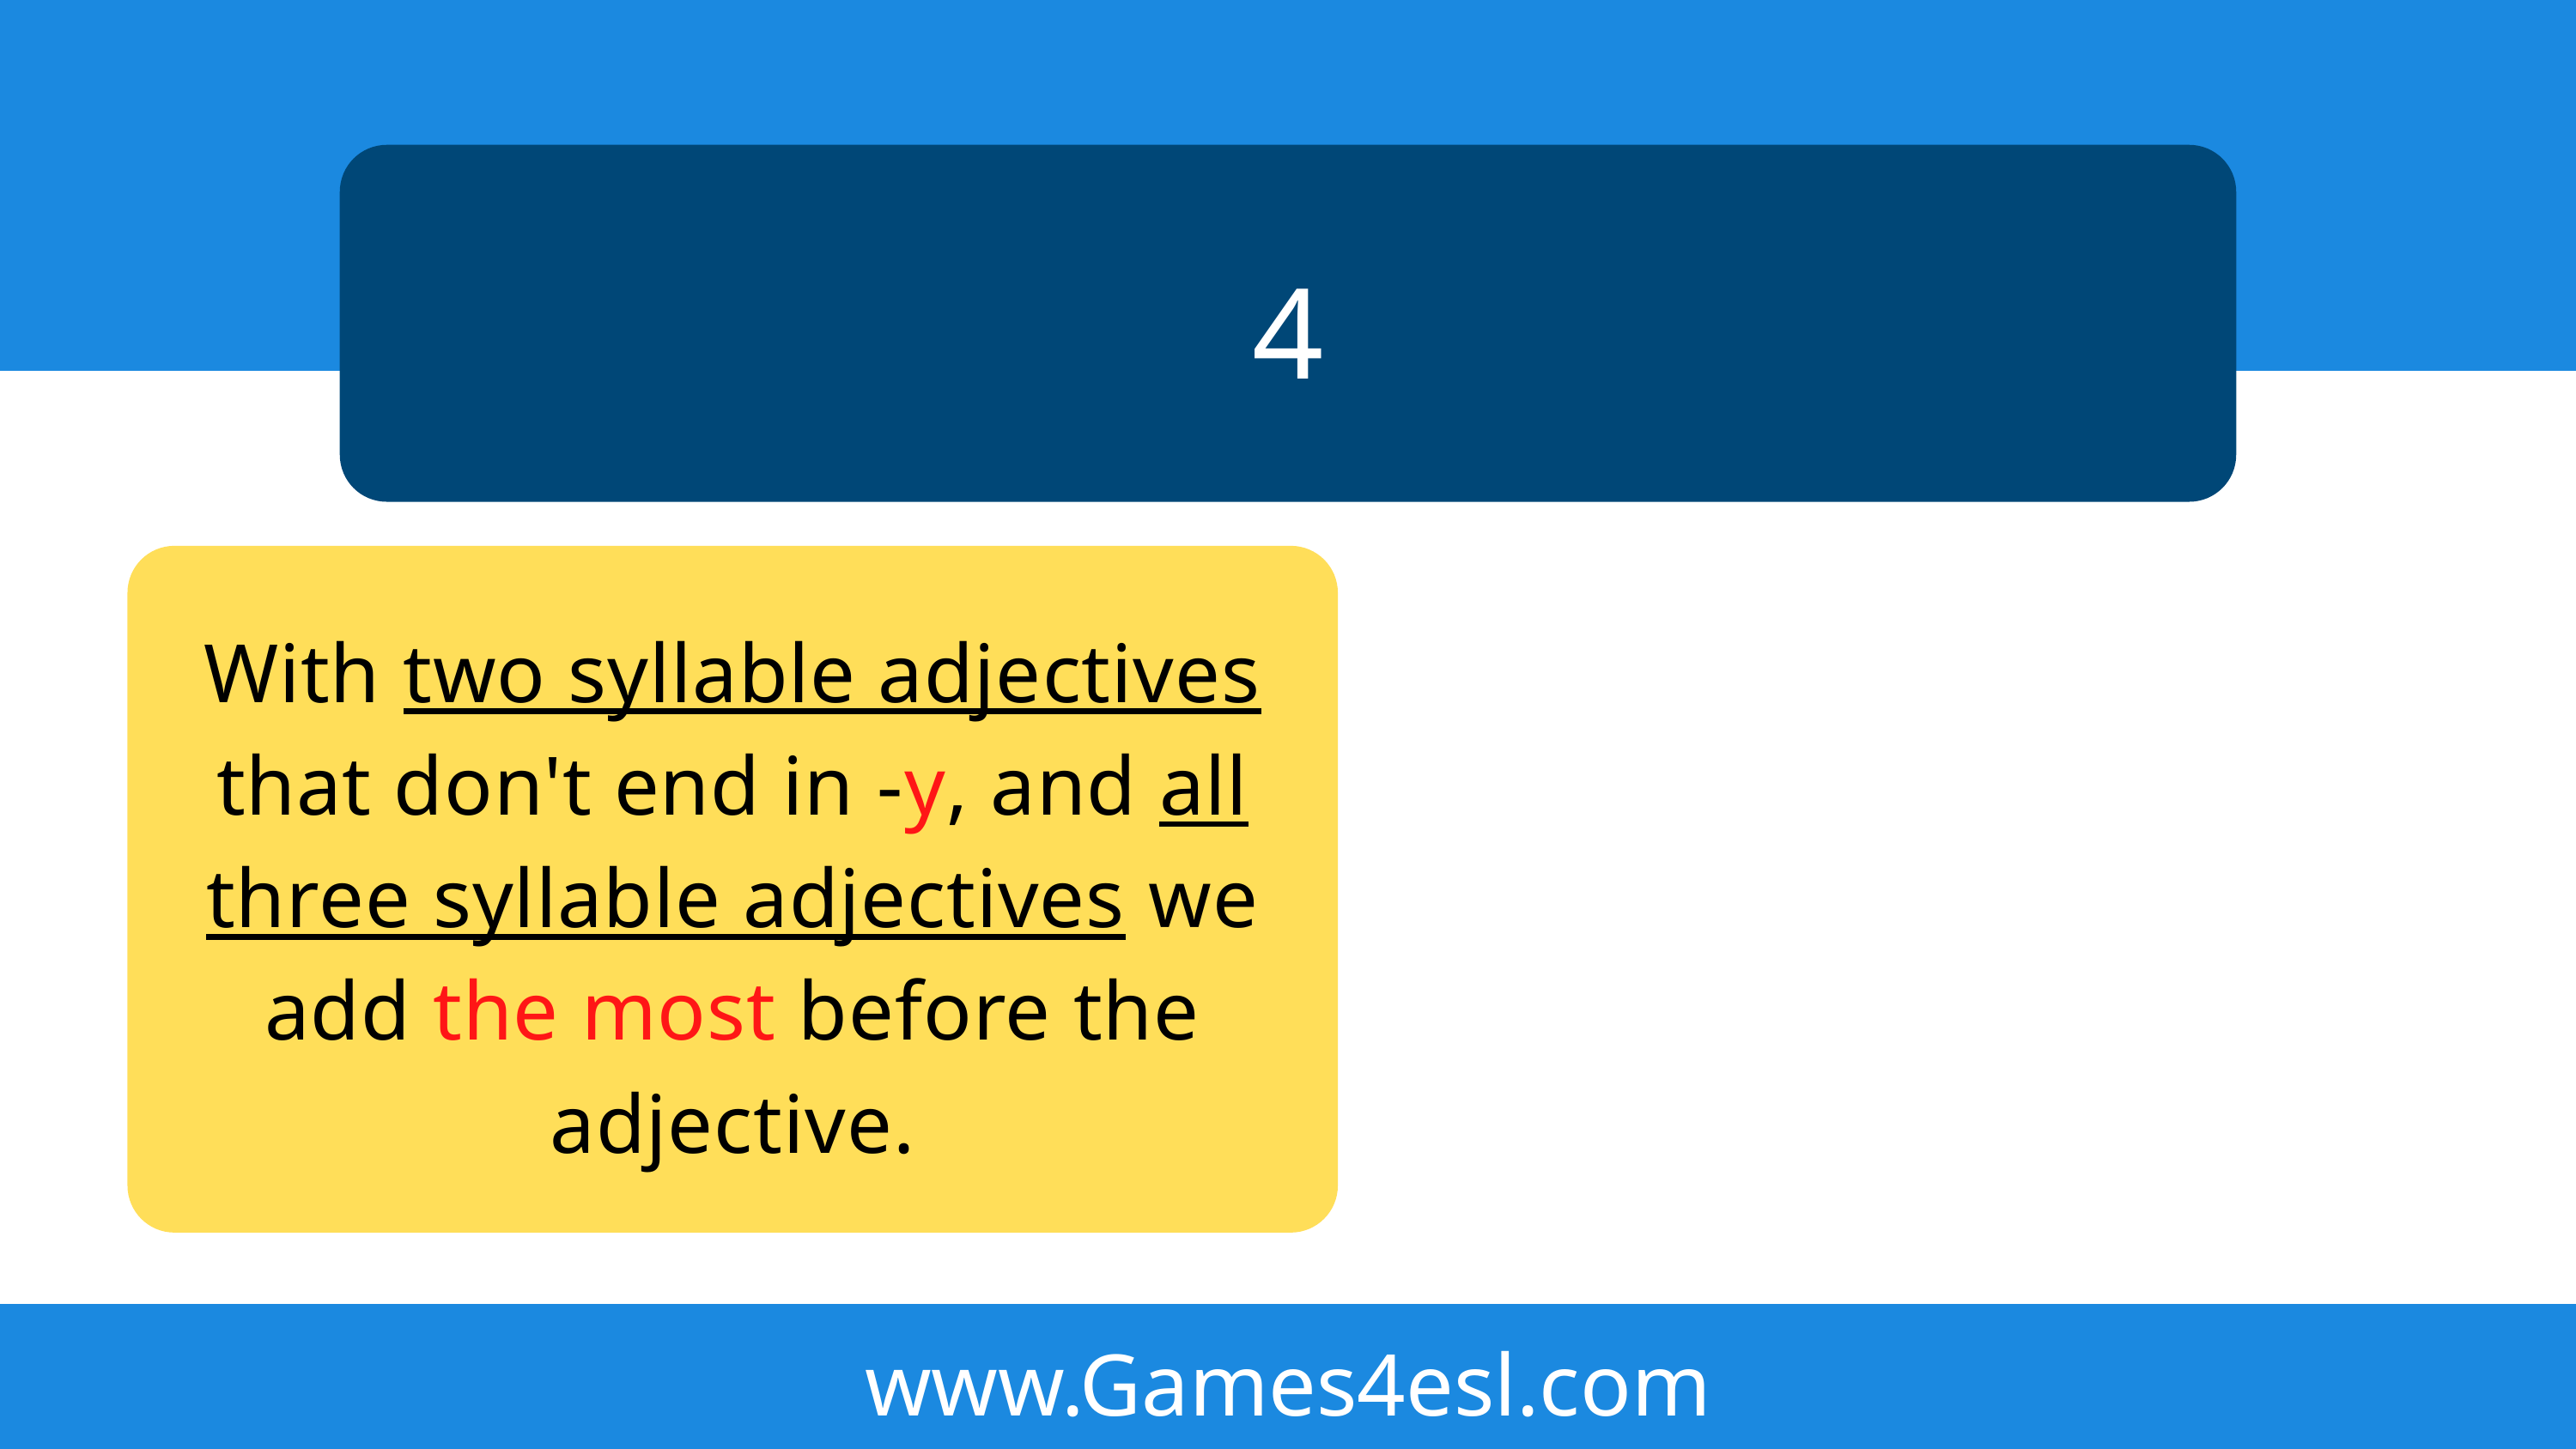

4
With two syllable adjectives that don't end in -y, and all three syllable adjectives we add the most before the adjective.
www.Games4esl.com